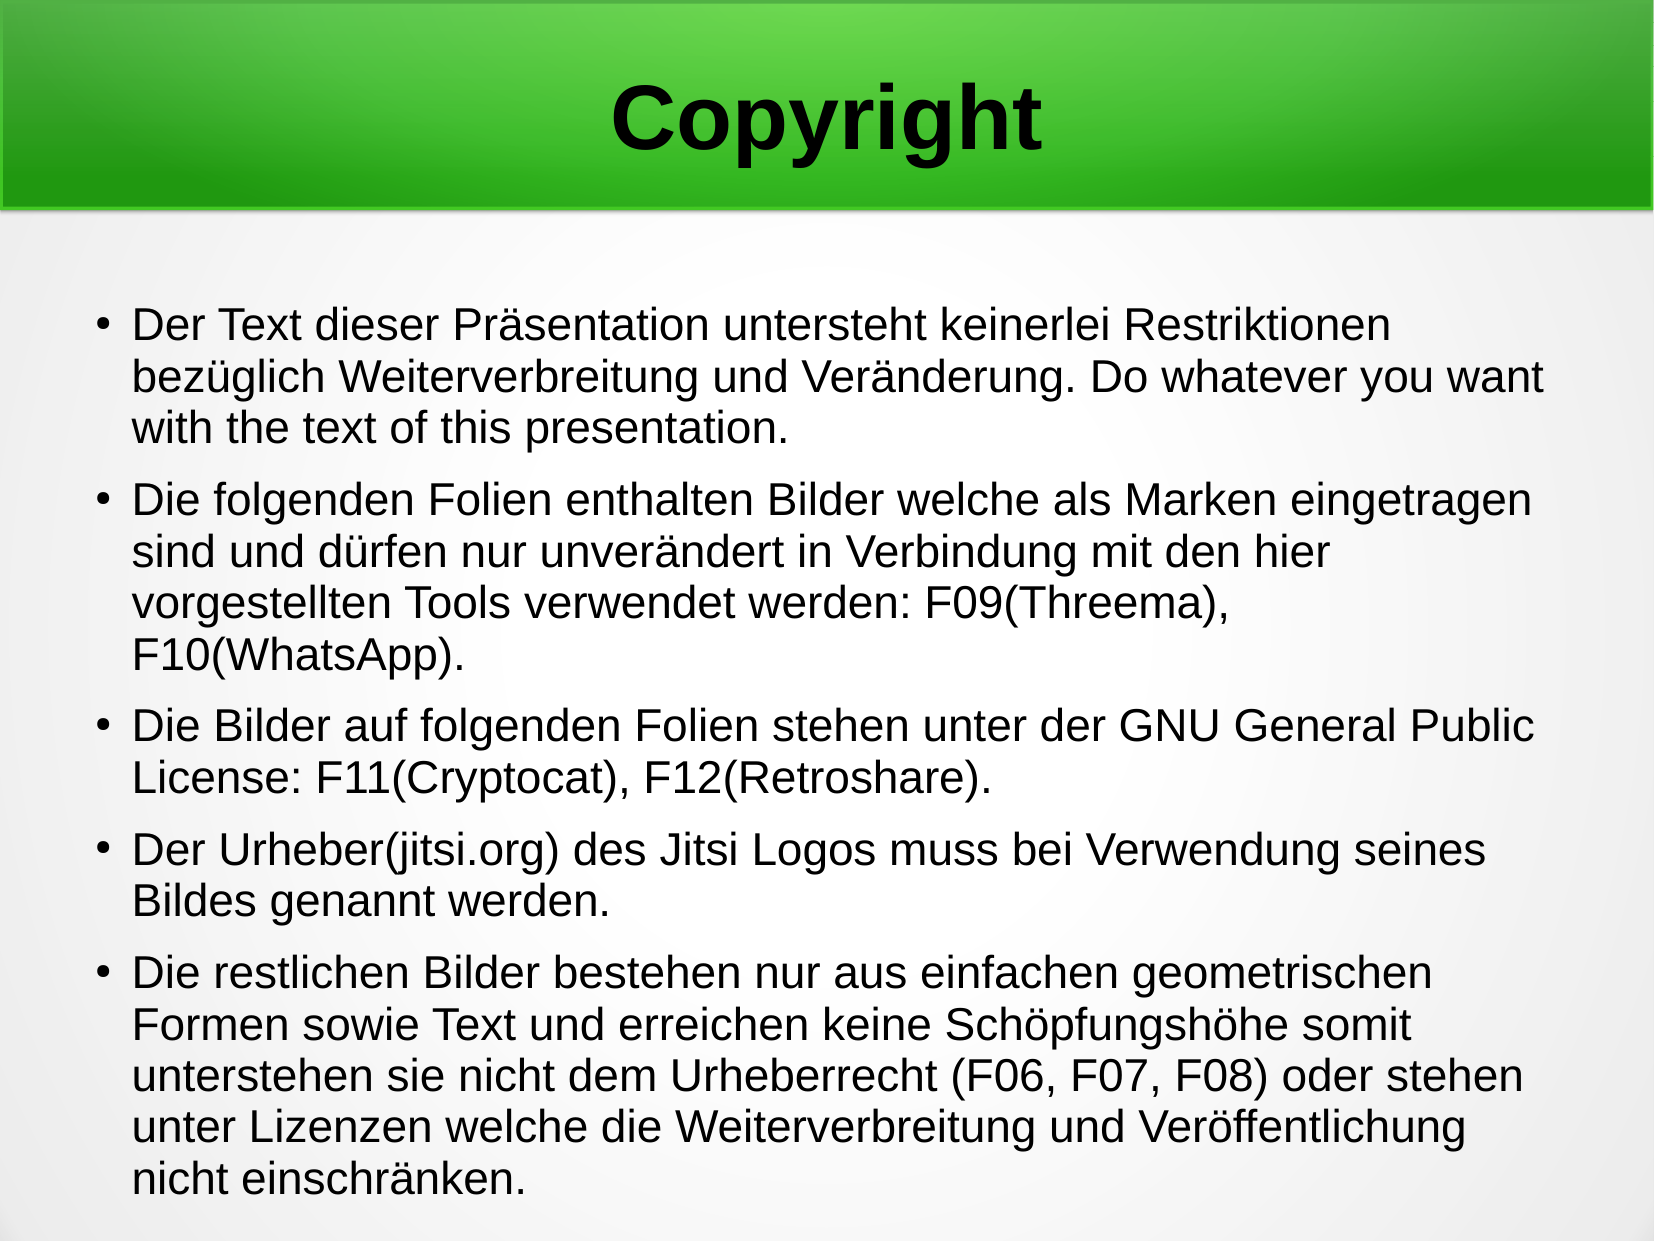

# Copyright
Der Text dieser Präsentation untersteht keinerlei Restriktionen bezüglich Weiterverbreitung und Veränderung. Do whatever you want with the text of this presentation.
Die folgenden Folien enthalten Bilder welche als Marken eingetragen sind und dürfen nur unverändert in Verbindung mit den hier vorgestellten Tools verwendet werden: F09(Threema), F10(WhatsApp).
Die Bilder auf folgenden Folien stehen unter der GNU General Public License: F11(Cryptocat), F12(Retroshare).
Der Urheber(jitsi.org) des Jitsi Logos muss bei Verwendung seines Bildes genannt werden.
Die restlichen Bilder bestehen nur aus einfachen geometrischen Formen sowie Text und erreichen keine Schöpfungshöhe somit unterstehen sie nicht dem Urheberrecht (F06, F07, F08) oder stehen unter Lizenzen welche die Weiterverbreitung und Veröffentlichung nicht einschränken.